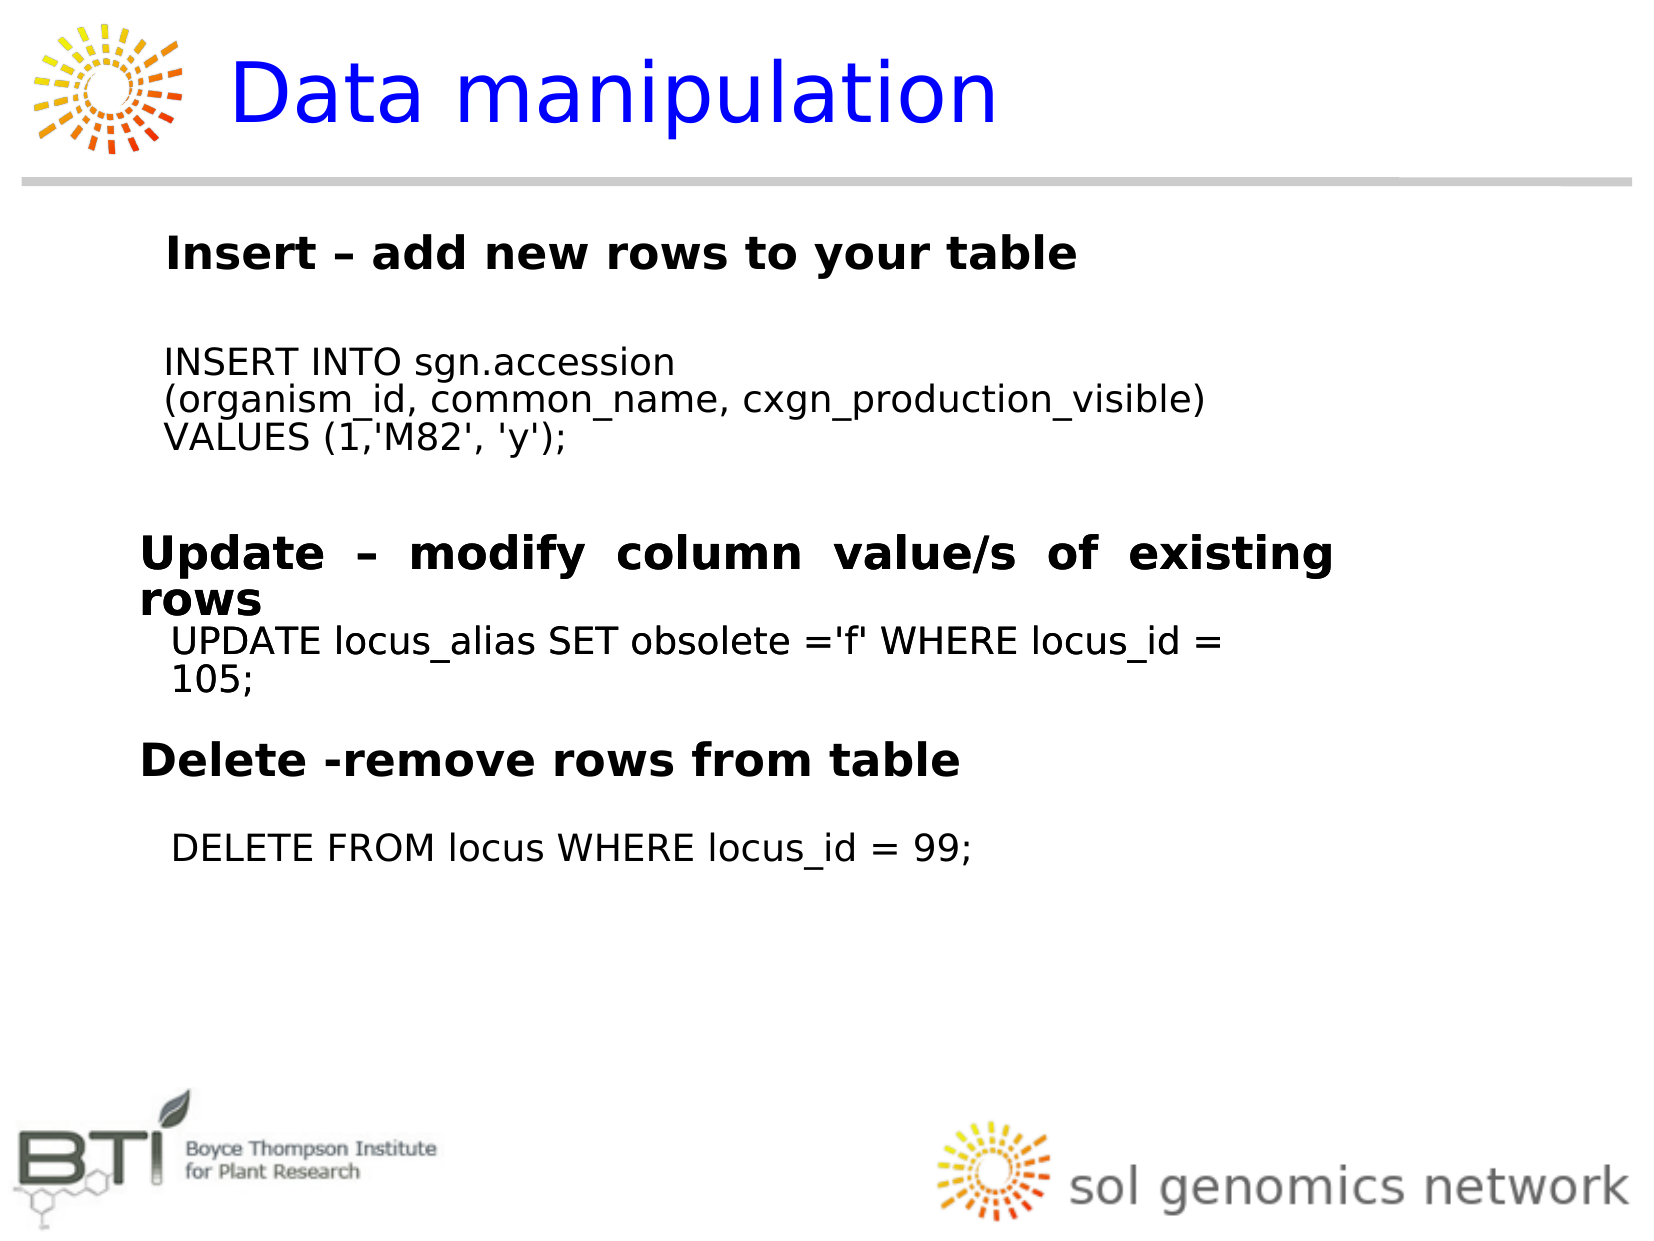

Data manipulation
Insert – add new rows to your table
INSERT INTO sgn.accession
(organism_id, common_name, cxgn_production_visible)
VALUES (1,'M82', 'y');
Update – modify column value/s of existing rows
Update – modify column value/s of existing rows
UPDATE locus_alias SET obsolete ='f' WHERE locus_id = 105;
UPDATE locus_alias SET obsolete ='f' WHERE locus_id = 105;
Delete -remove rows from table
DELETE FROM locus WHERE locus_id = 99;